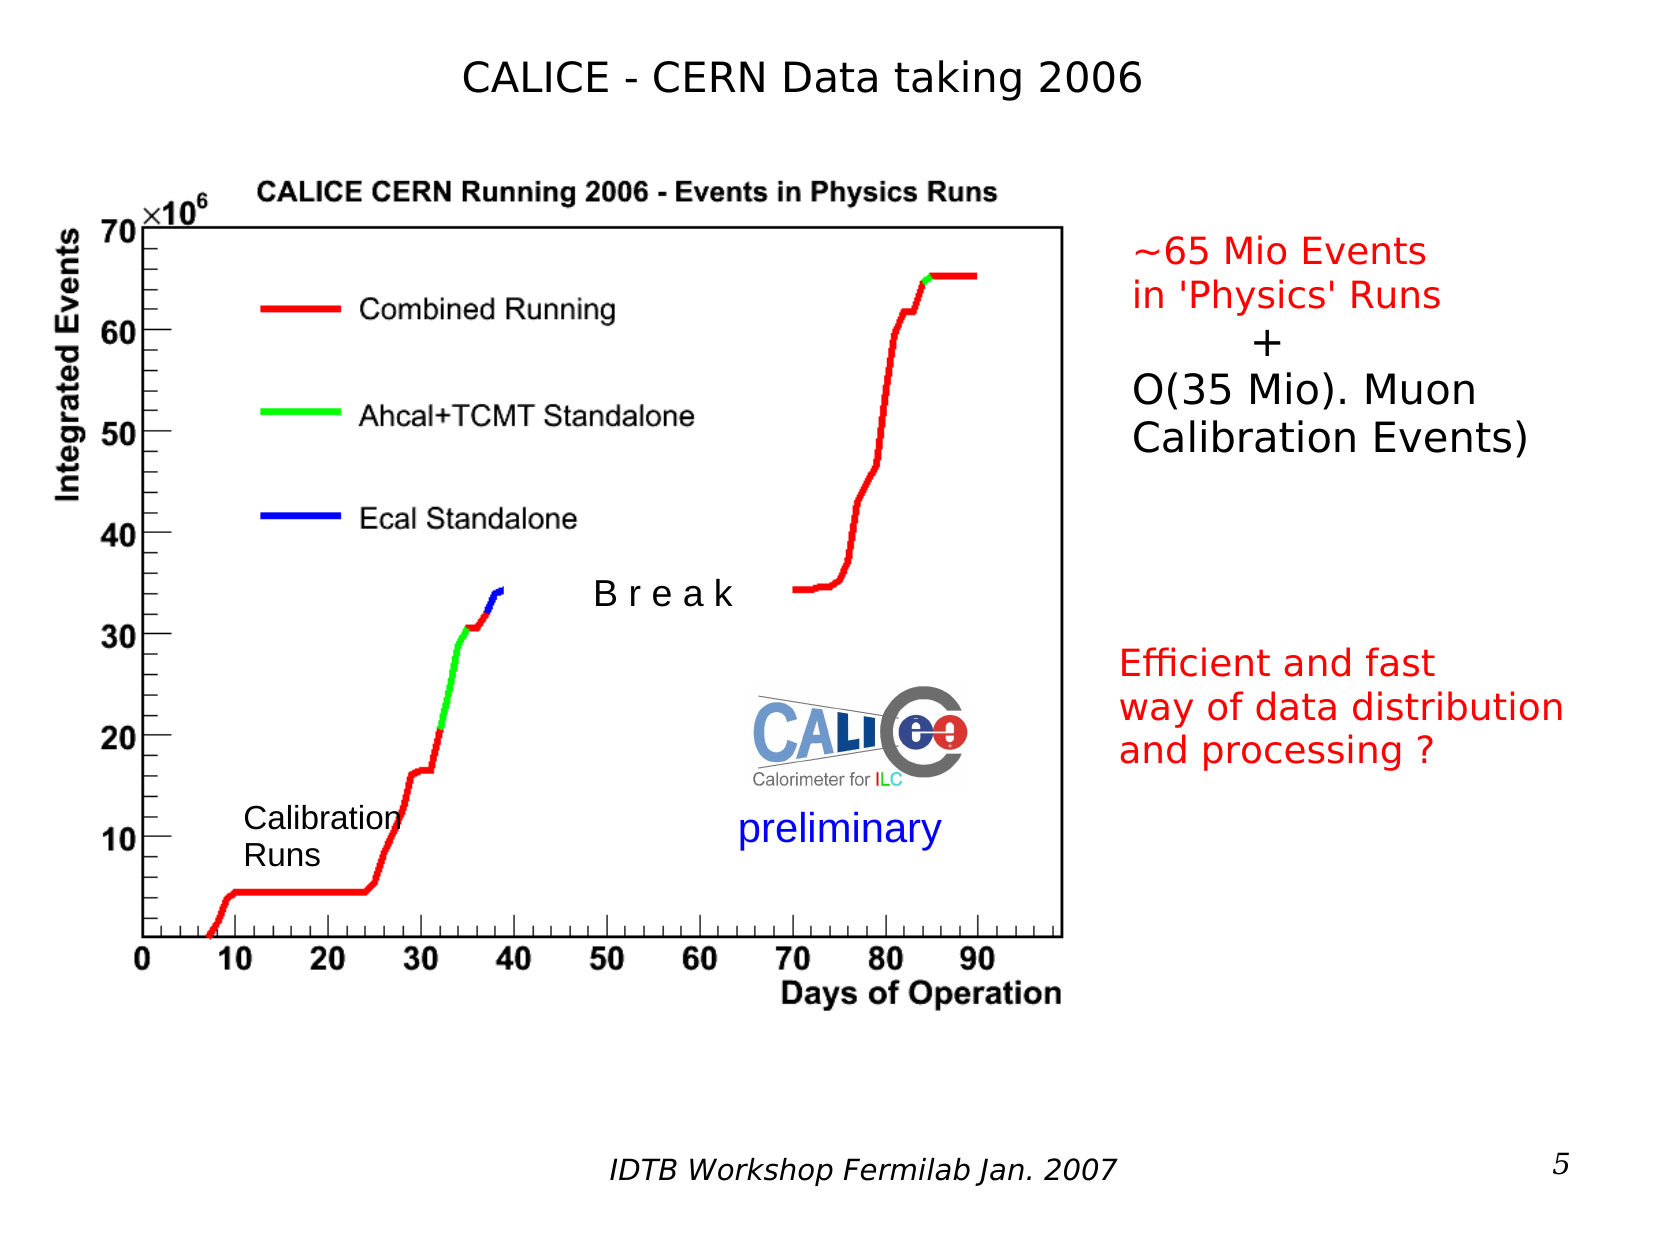

CALICE - CERN Data taking 2006
~65 Mio Events
in 'Physics' Runs
 +
O(35 Mio). Muon
Calibration Events)
B r e a k
Efficient and fast
way of data distribution
and processing ?
Calibration
Runs
preliminary
5
ILC Detector Testbeam Workshop Jan. 07